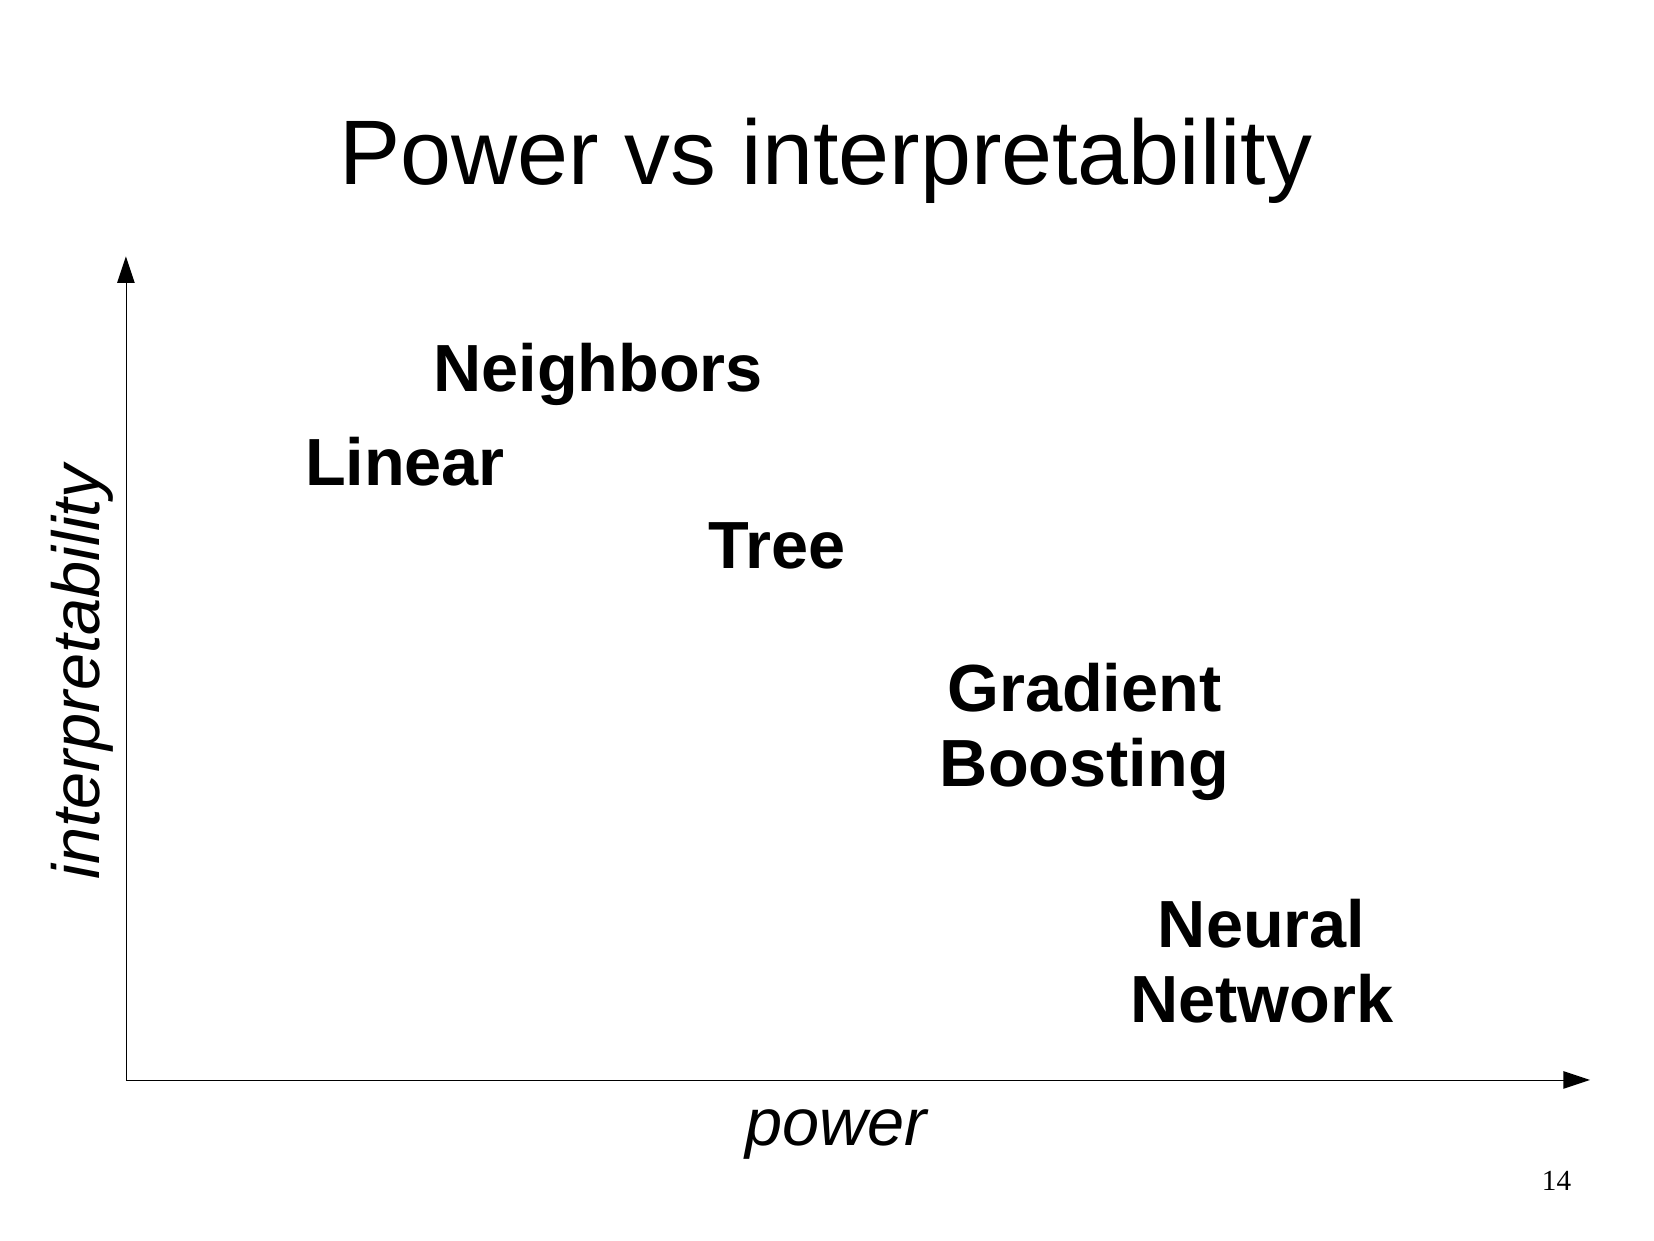

# Power vs interpretability
Neighbors
Linear
Tree
interpretability
Gradient
Boosting
Neural
Network
power
14